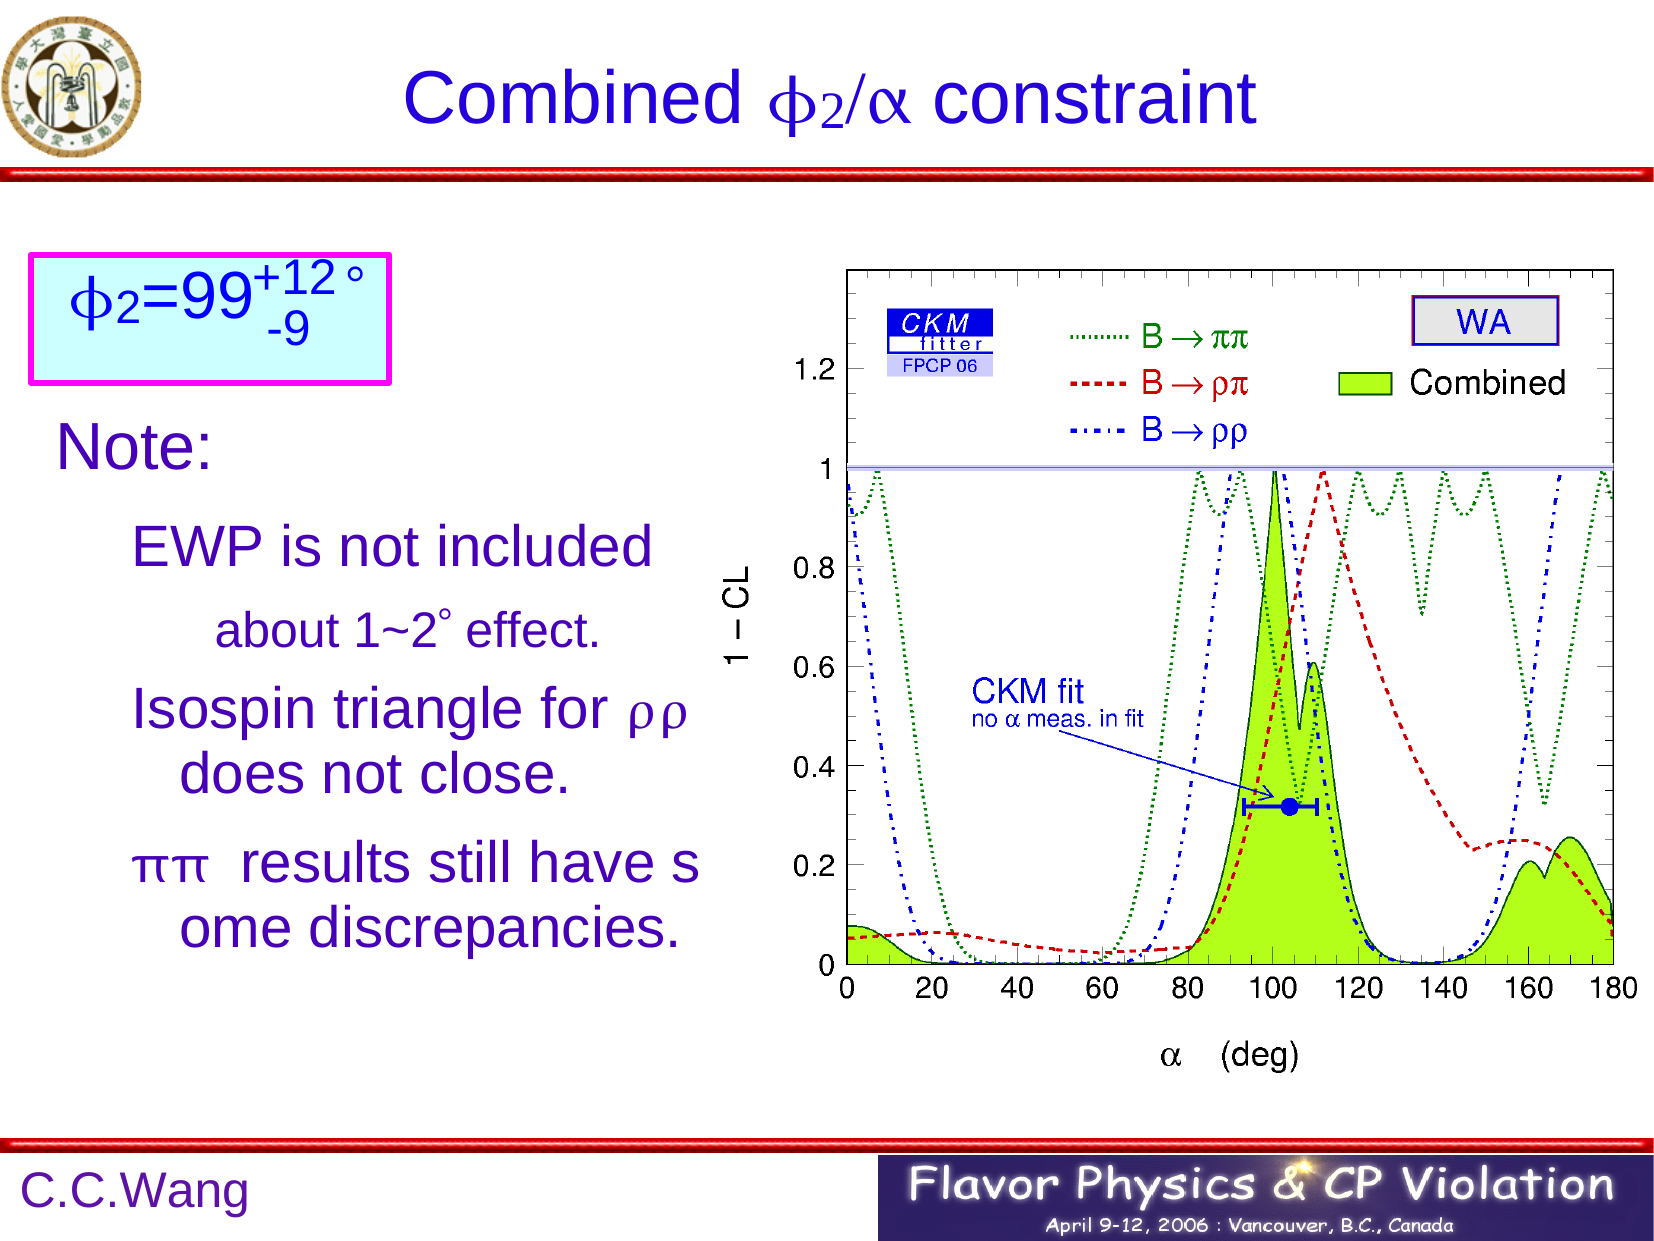

# Combined 2/ constraint
+12
 2=99 ˚
-9
Note:
EWP is not included
about 1~2˚ effect.
Isospin triangle for  does not close.
 results still have some discrepancies.